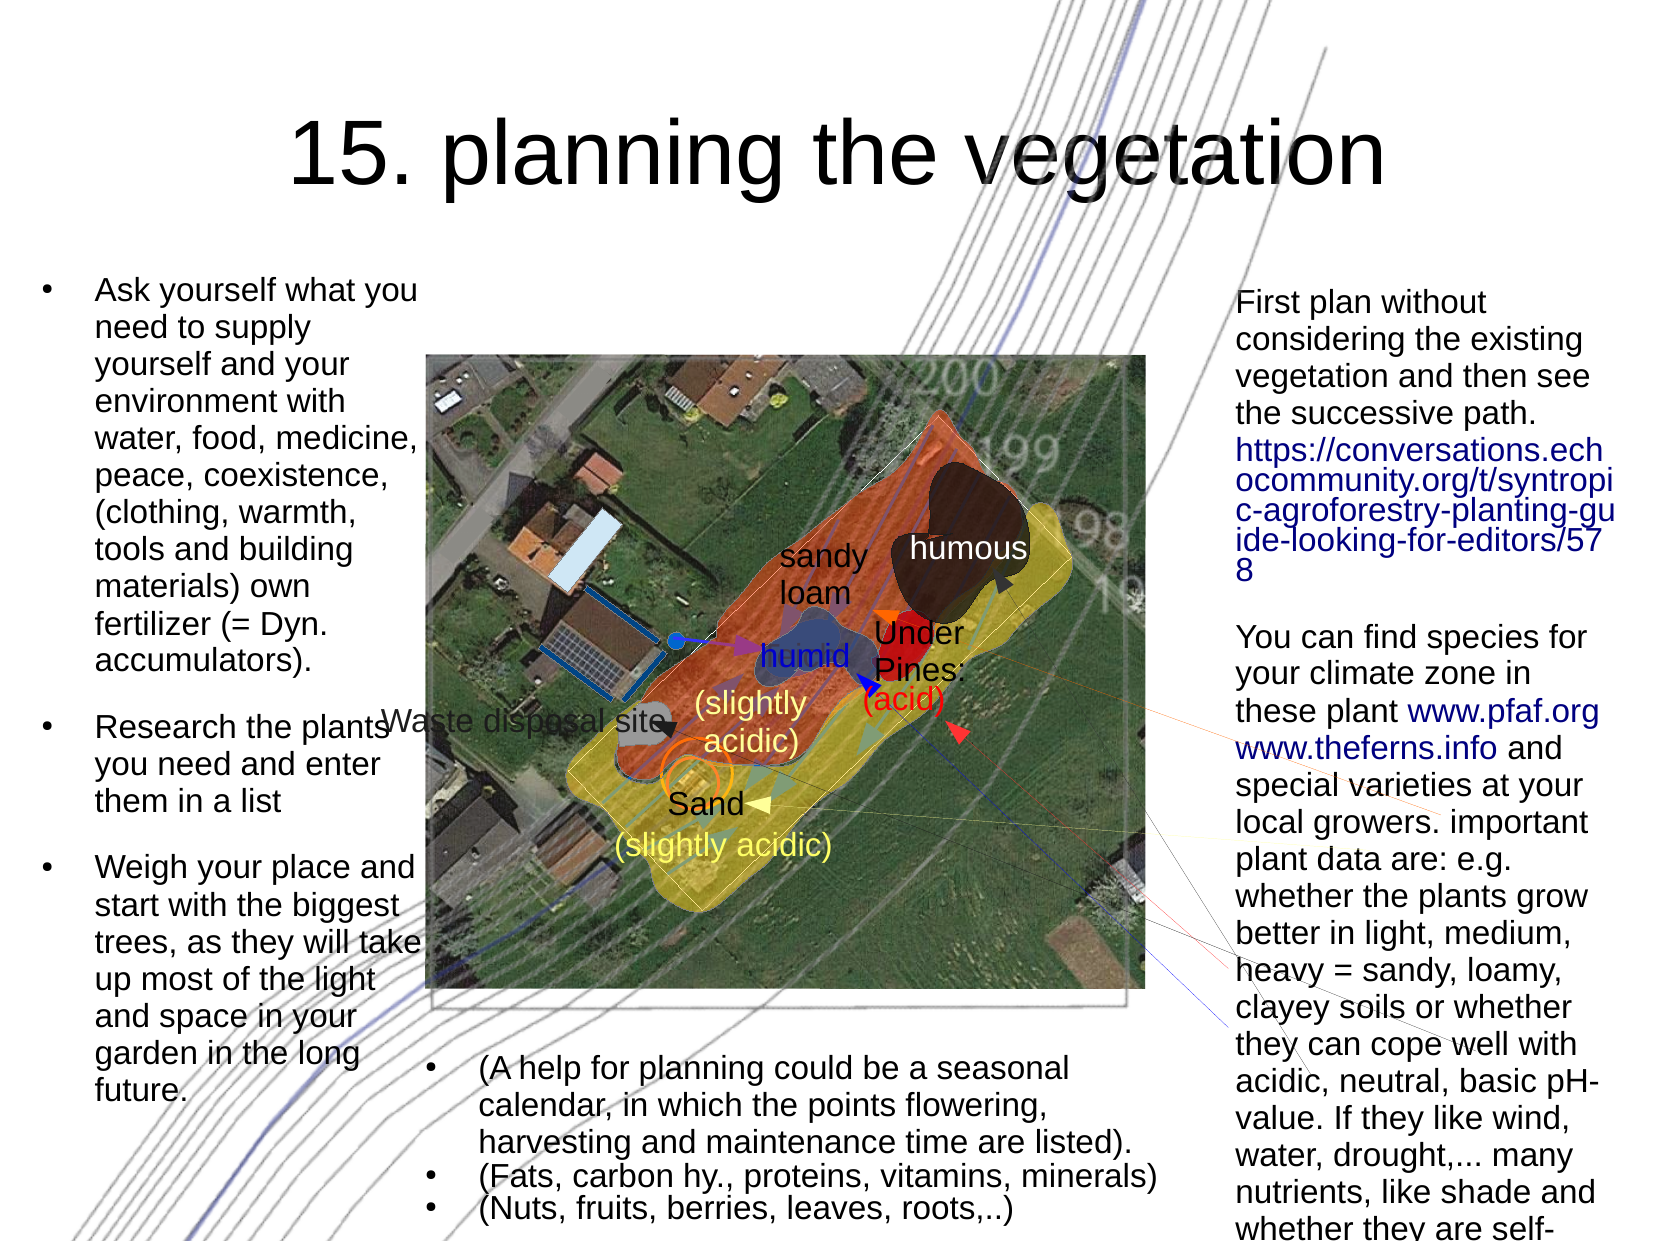

# 15. planning the vegetation
Ask yourself what you need to supply yourself and your environment with water, food, medicine, peace, coexistence, (clothing, warmth, tools and building materials) own fertilizer (= Dyn. accumulators).
Research the plants you need and enter them in a list
Weigh your place and start with the biggest trees, as they will take up most of the light and space in your garden in the long future.
First plan without considering the existing vegetation and then see the successive path. https://conversations.echocommunity.org/t/syntropic-agroforestry-planting-guide-looking-for-editors/578
You can find species for your climate zone in these plant www.pfaf.org www.theferns.info and special varieties at your local growers. important plant data are: e.g. whether the plants grow better in light, medium, heavy = sandy, loamy, clayey soils or whether they can cope well with acidic, neutral, basic pH-value. If they like wind, water, drought,... many nutrients, like shade and whether they are self-fertile or need a partner.
The preferred light conditions give a reference in which layer the plant likes to grow.
humous
sandy loam
Under Pines:
Teich
humid
(acid)
(slightly acidic)
Waste disposal site
Sand
(slightly acidic)
(A help for planning could be a seasonal calendar, in which the points flowering, harvesting and maintenance time are listed).
(Nuts, fruits, berries, leaves, roots,..)
(Fats, carbon hy., proteins, vitamins, minerals)